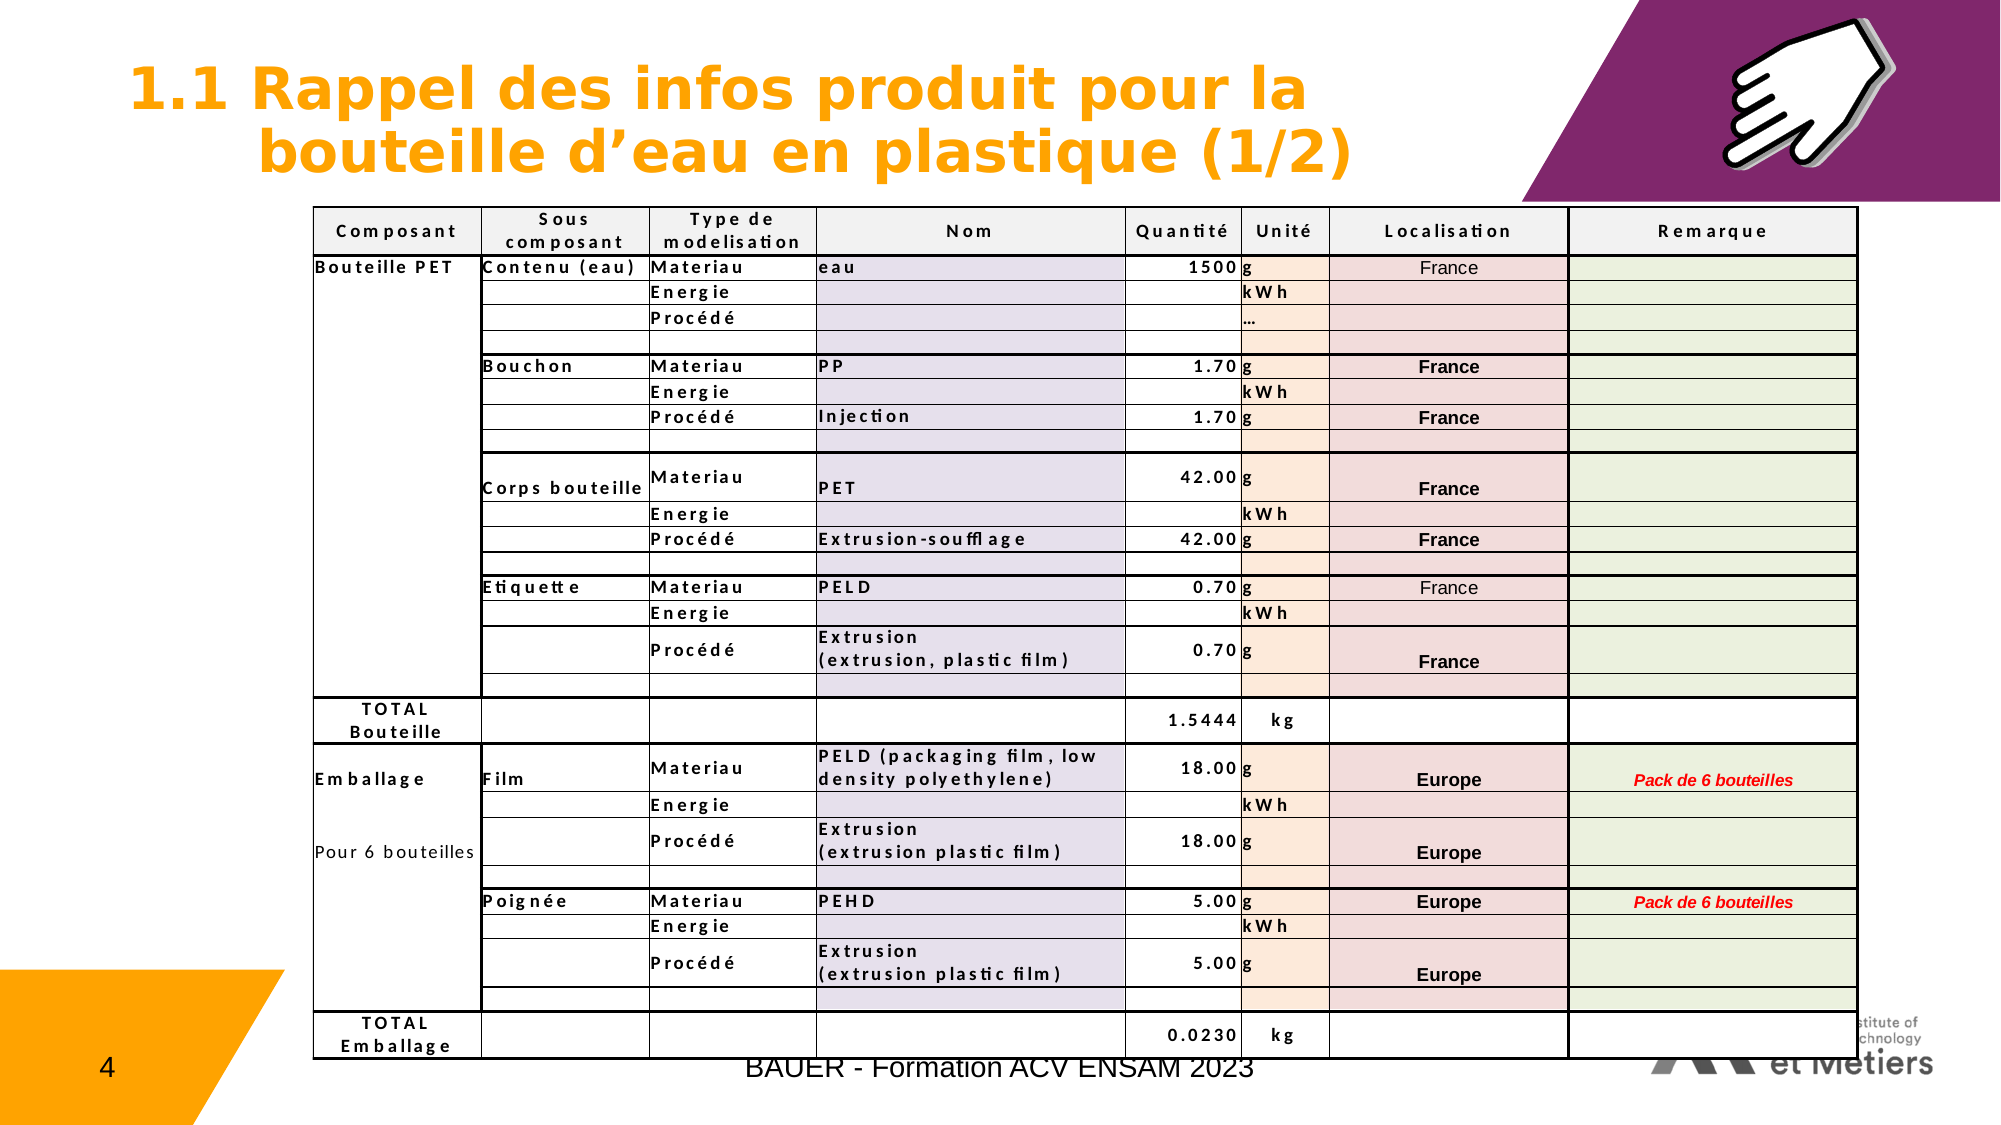

# 1.1 Rappel des infos produit pour la bouteille d’eau en plastique (1/2)